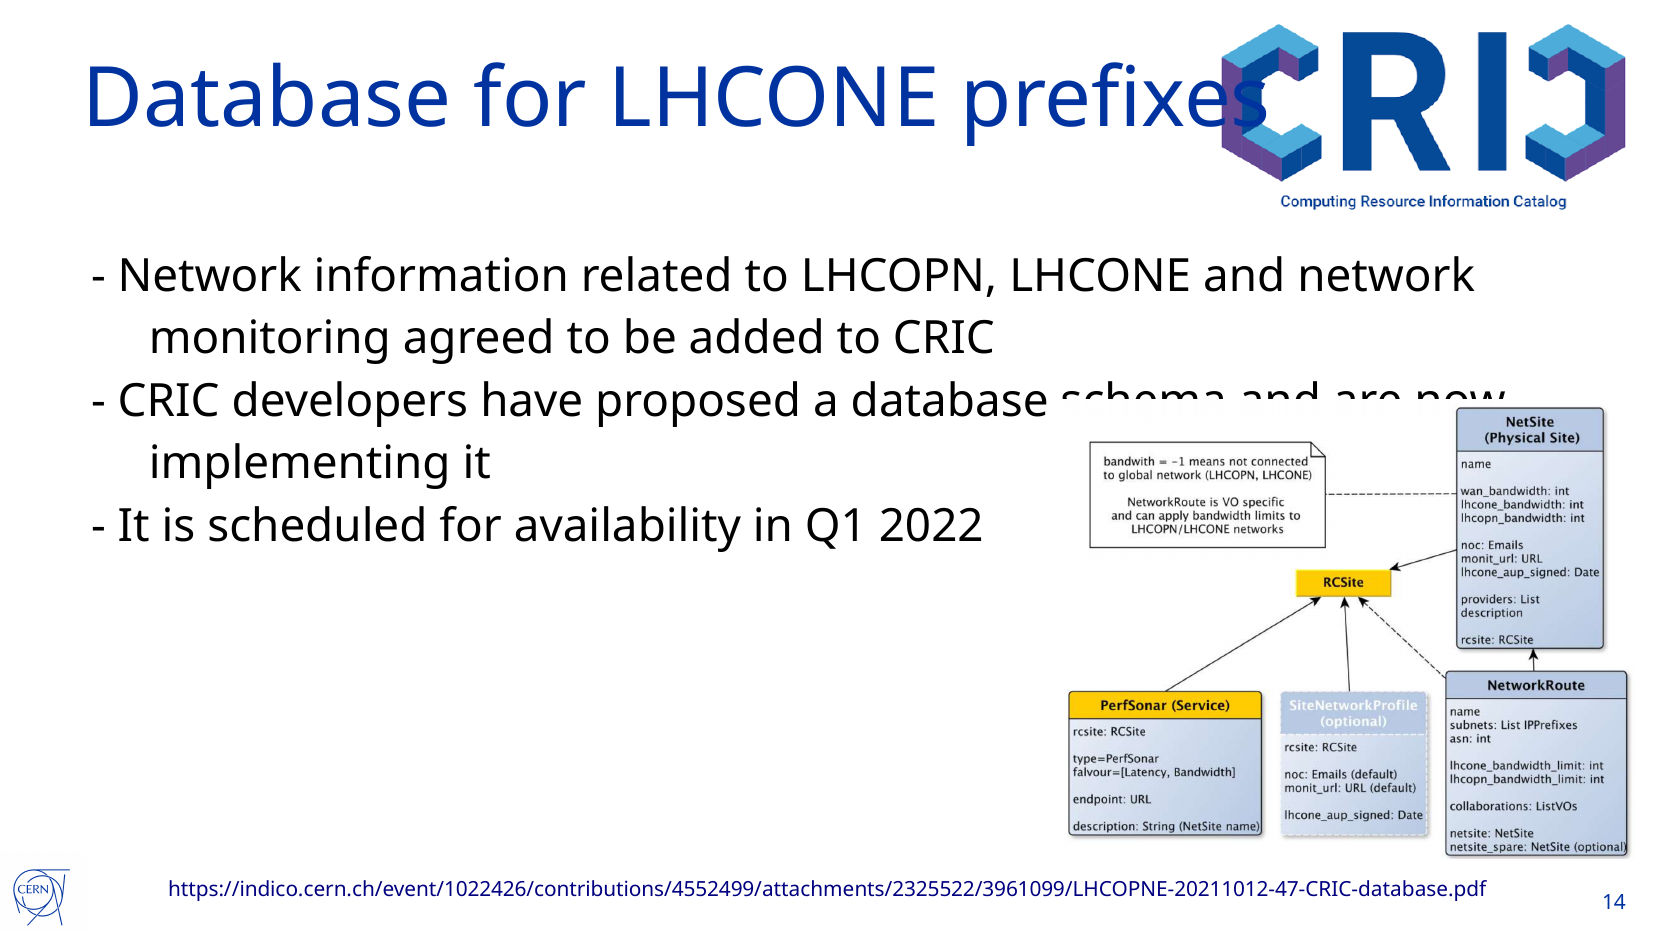

# Database for LHCONE prefixes
- Network information related to LHCOPN, LHCONE and network monitoring agreed to be added to CRIC
- CRIC developers have proposed a database schema and are now implementing it
- It is scheduled for availability in Q1 2022
https://indico.cern.ch/event/1022426/contributions/4552499/attachments/2325522/3961099/LHCOPNE-20211012-47-CRIC-database.pdf
14